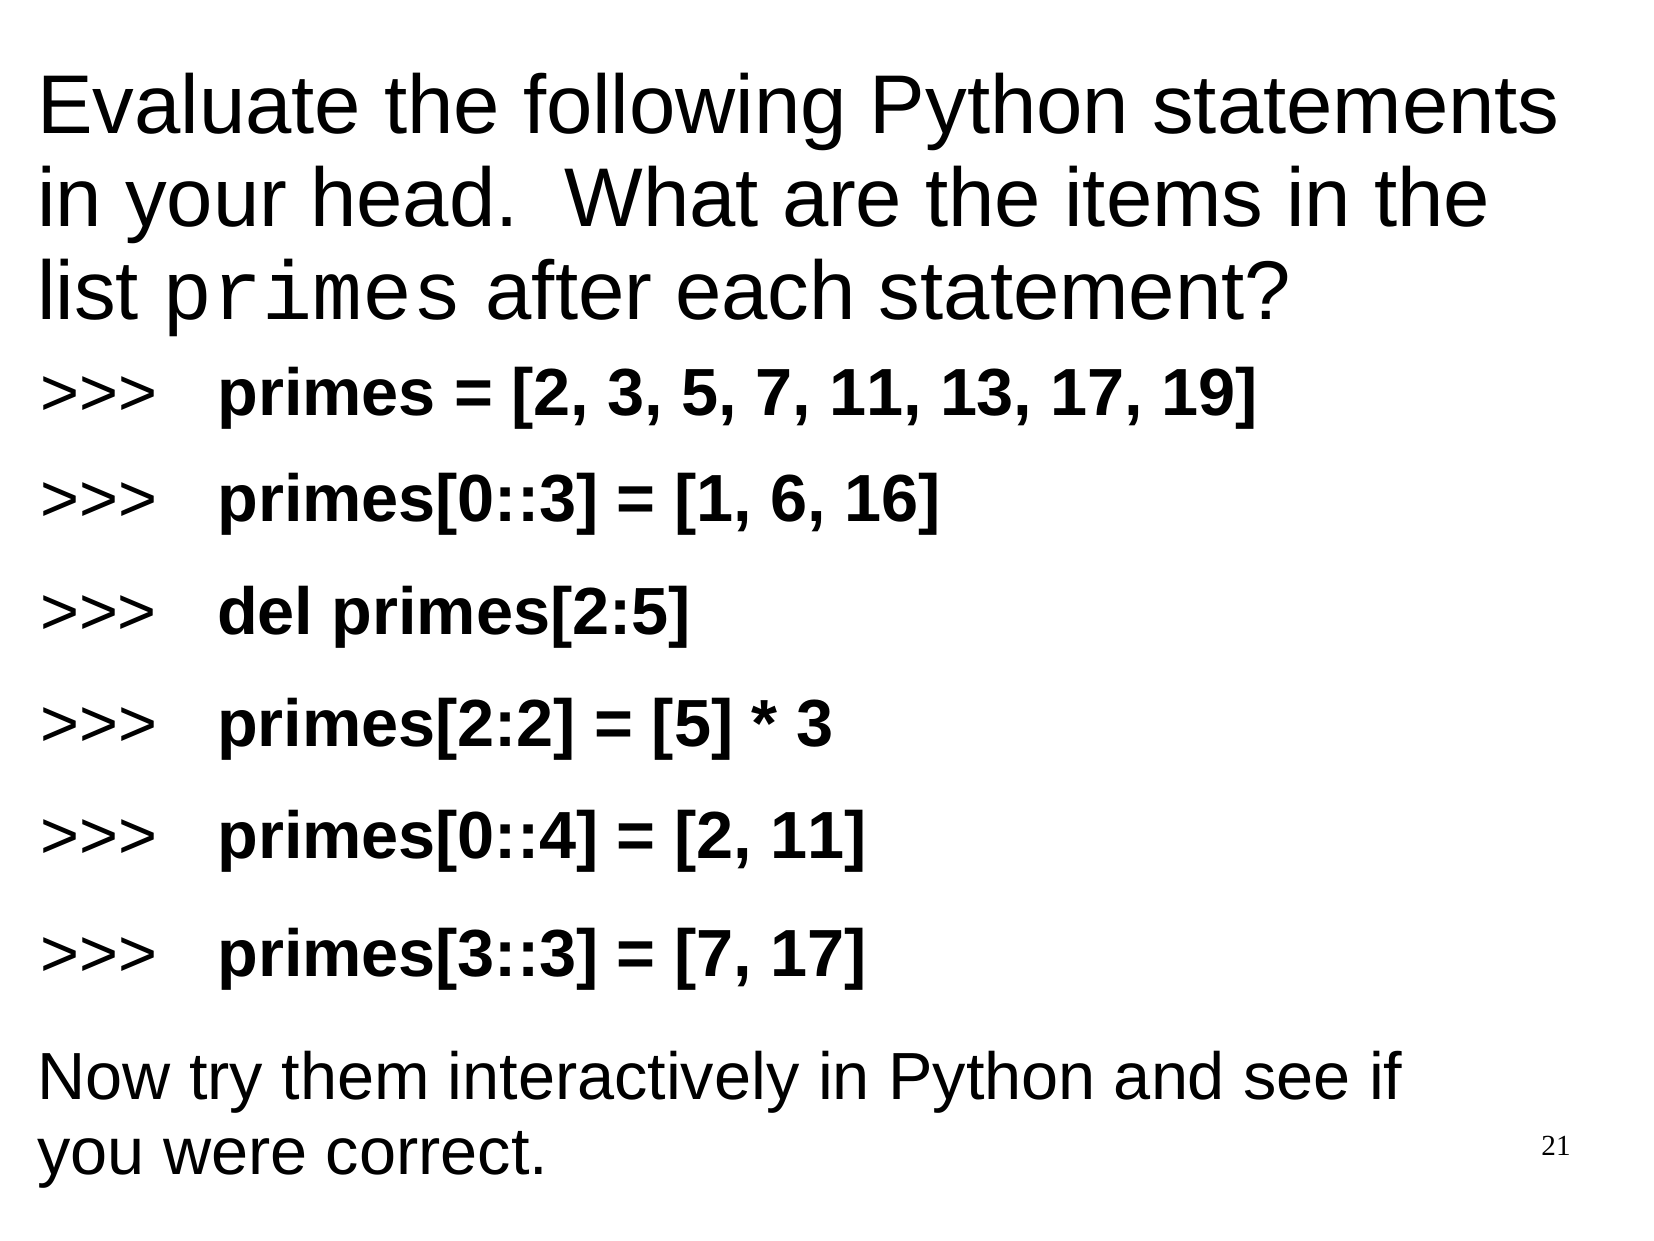

Evaluate the following Python statements
in your head. What are the items in the
list primes after each statement?
>>>
primes = [2, 3, 5, 7, 11, 13, 17, 19]
>>>
primes[0::3] = [1, 6, 16]
>>>
del primes[2:5]
>>>
primes[2:2] = [5] * 3
>>>
primes[0::4] = [2, 11]
>>>
primes[3::3] = [7, 17]
Now try them interactively in Python and see if
you were correct.
21